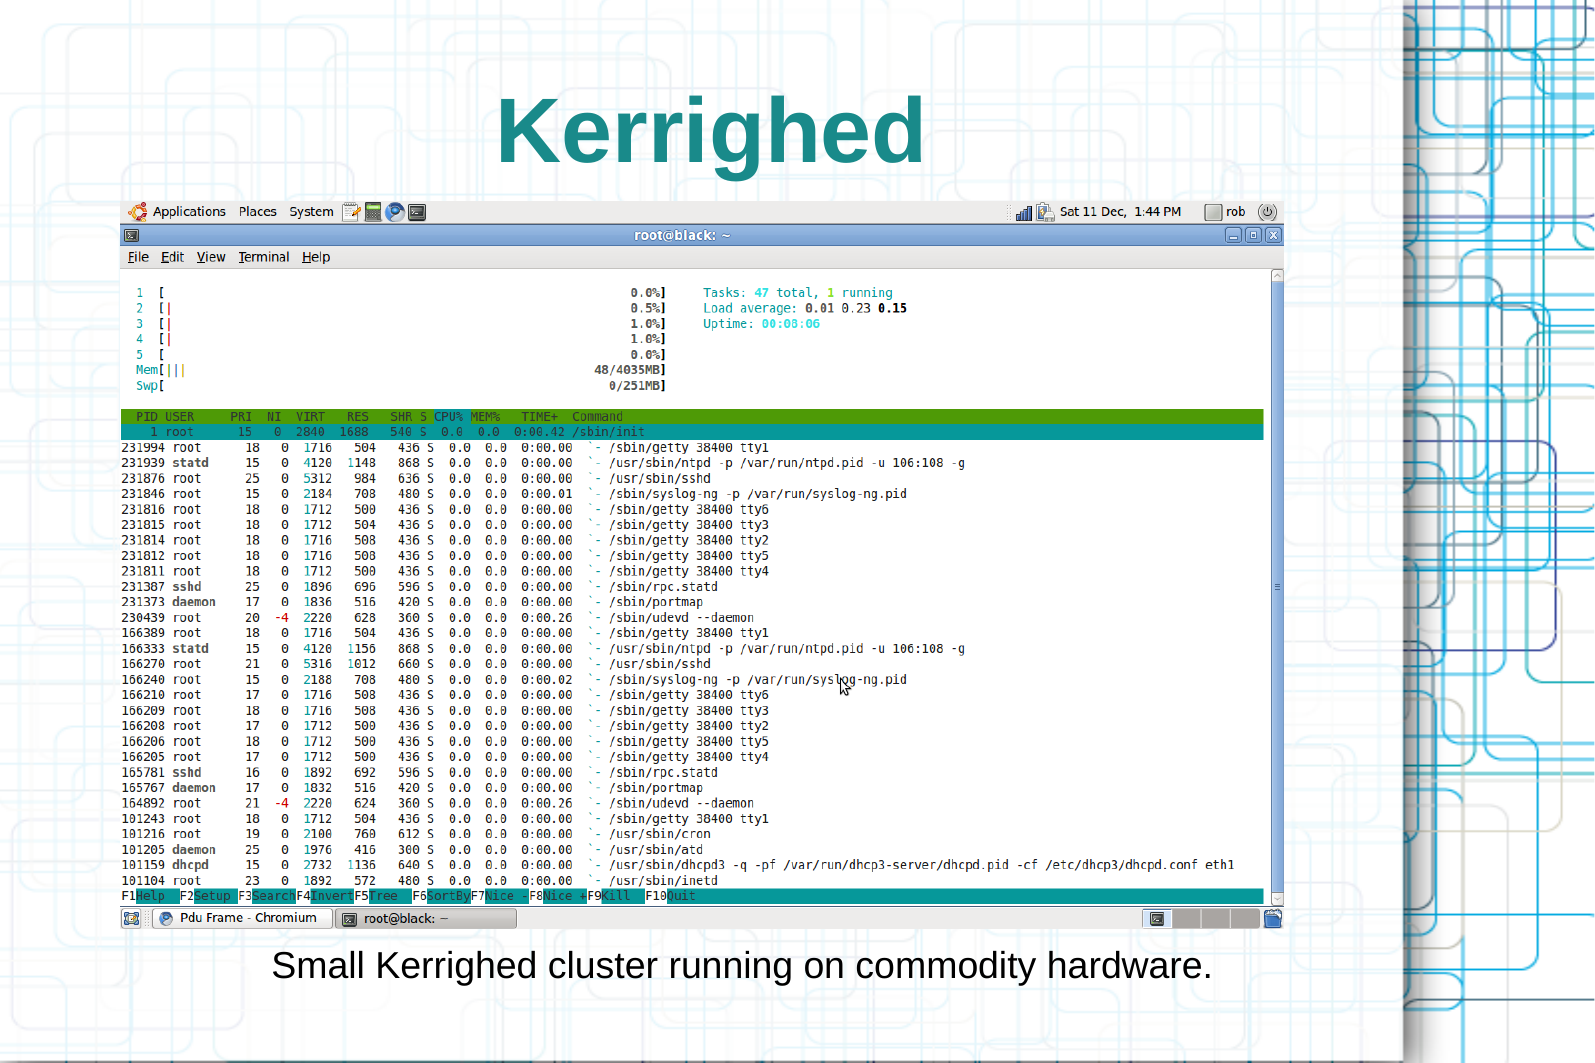

# Kerrighed
Small Kerrighed cluster running on commodity hardware.